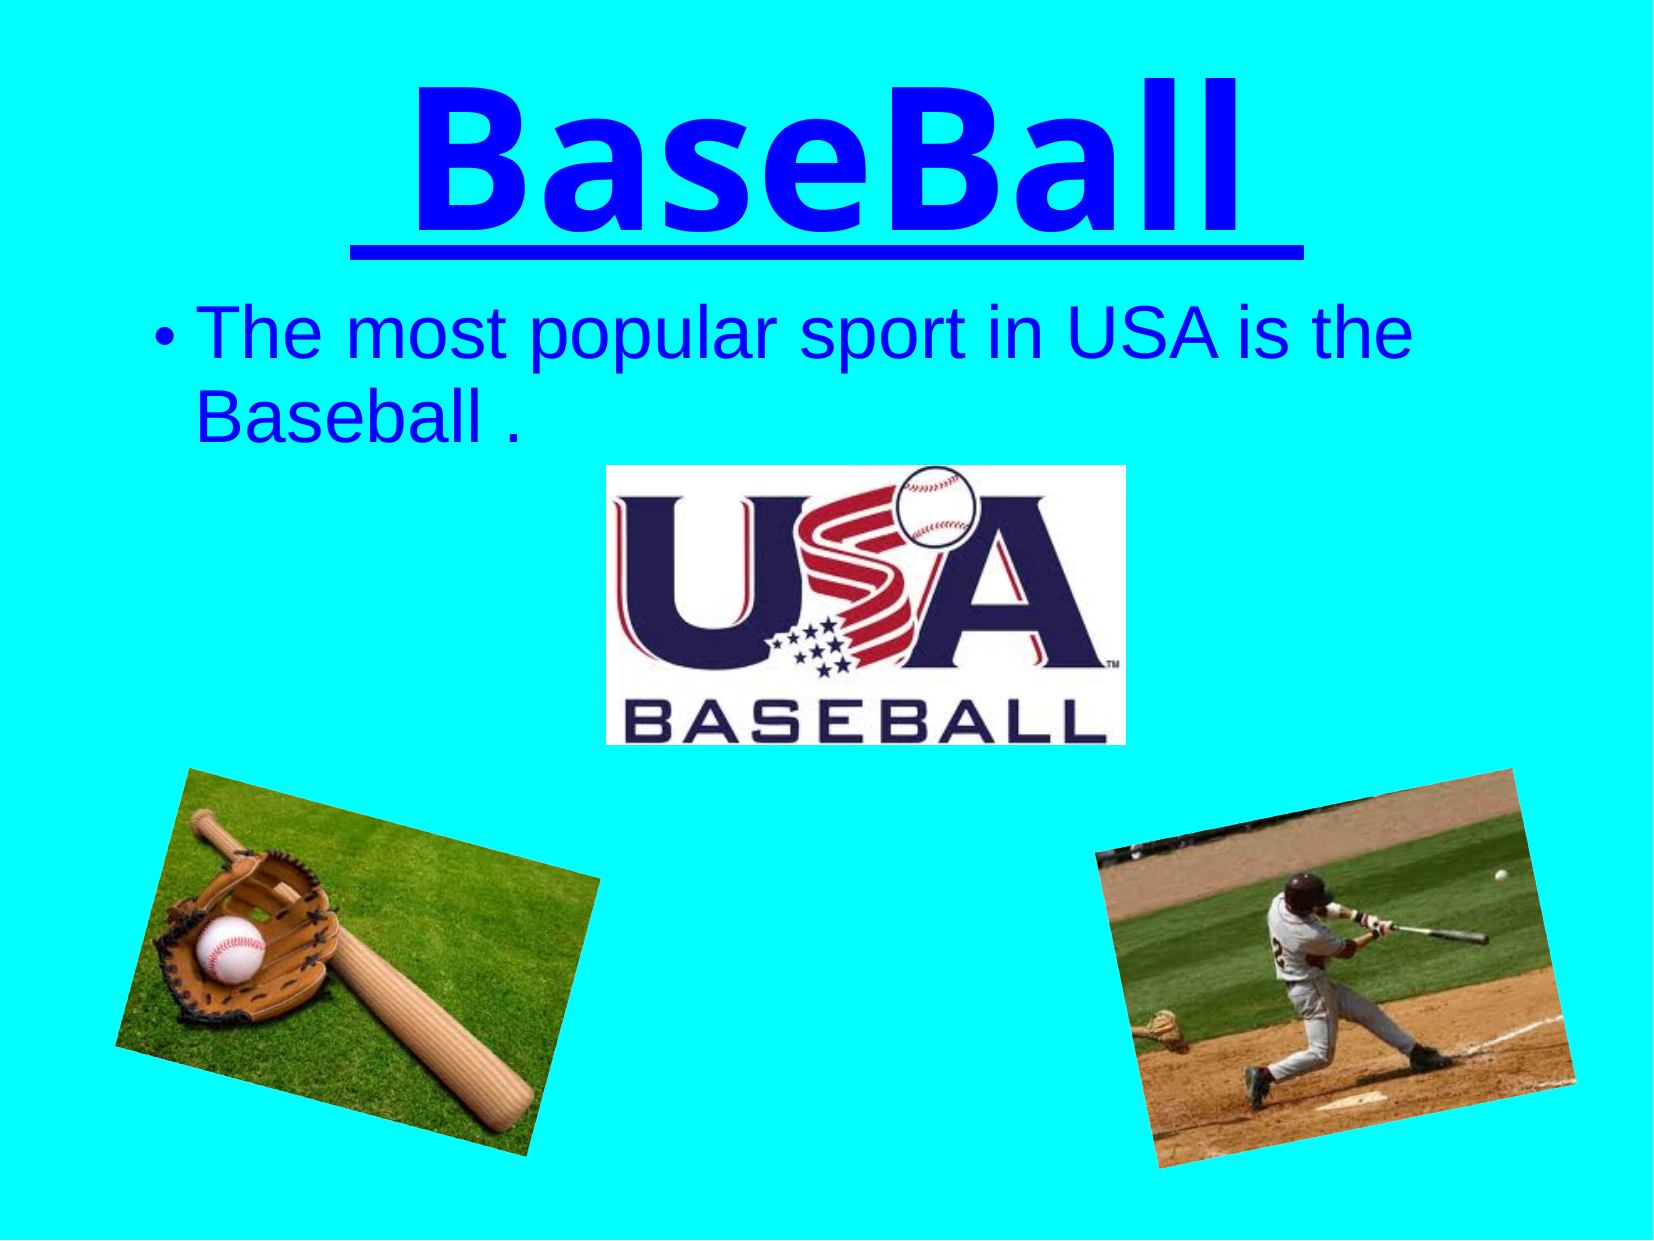

# BaseBall
• The most popular sport in USA is the Baseball .